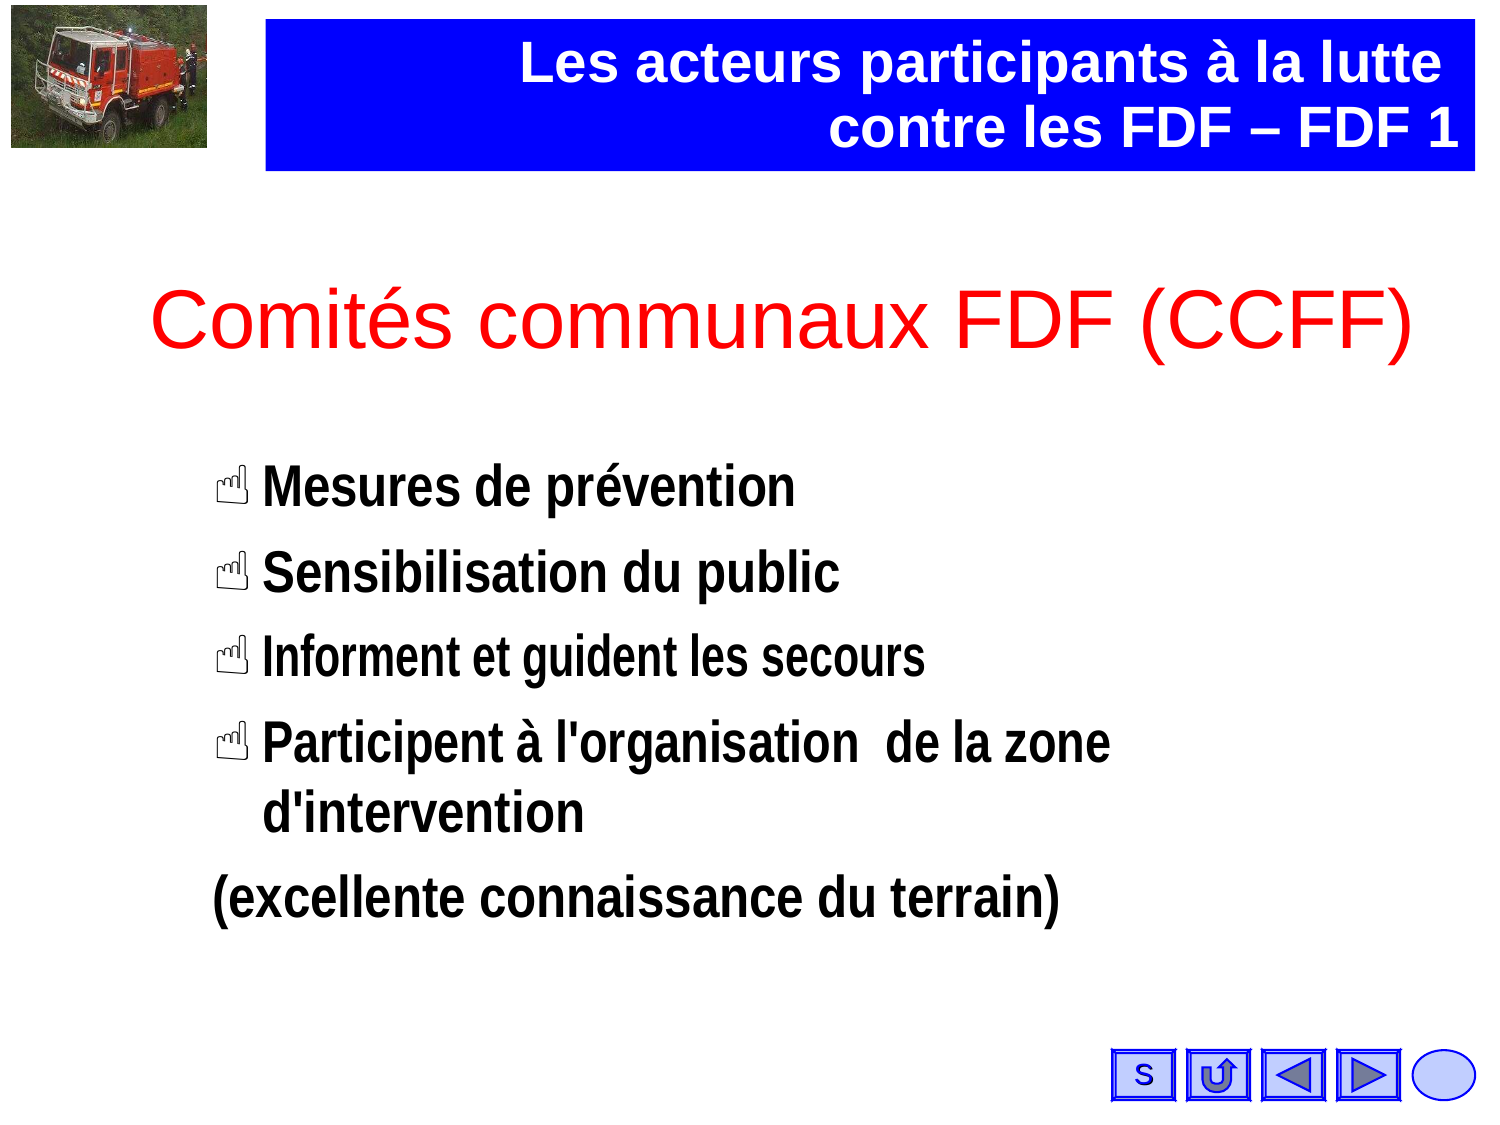

Les acteurs participants à la lutte
contre les FDF – FDF 1
Comités communaux FDF (CCFF)
Mesures de prévention

Sensibilisation du public

Informent et guident les secours

Participent à l'organisation de la zone

d'intervention
(excellente connaissance du terrain)